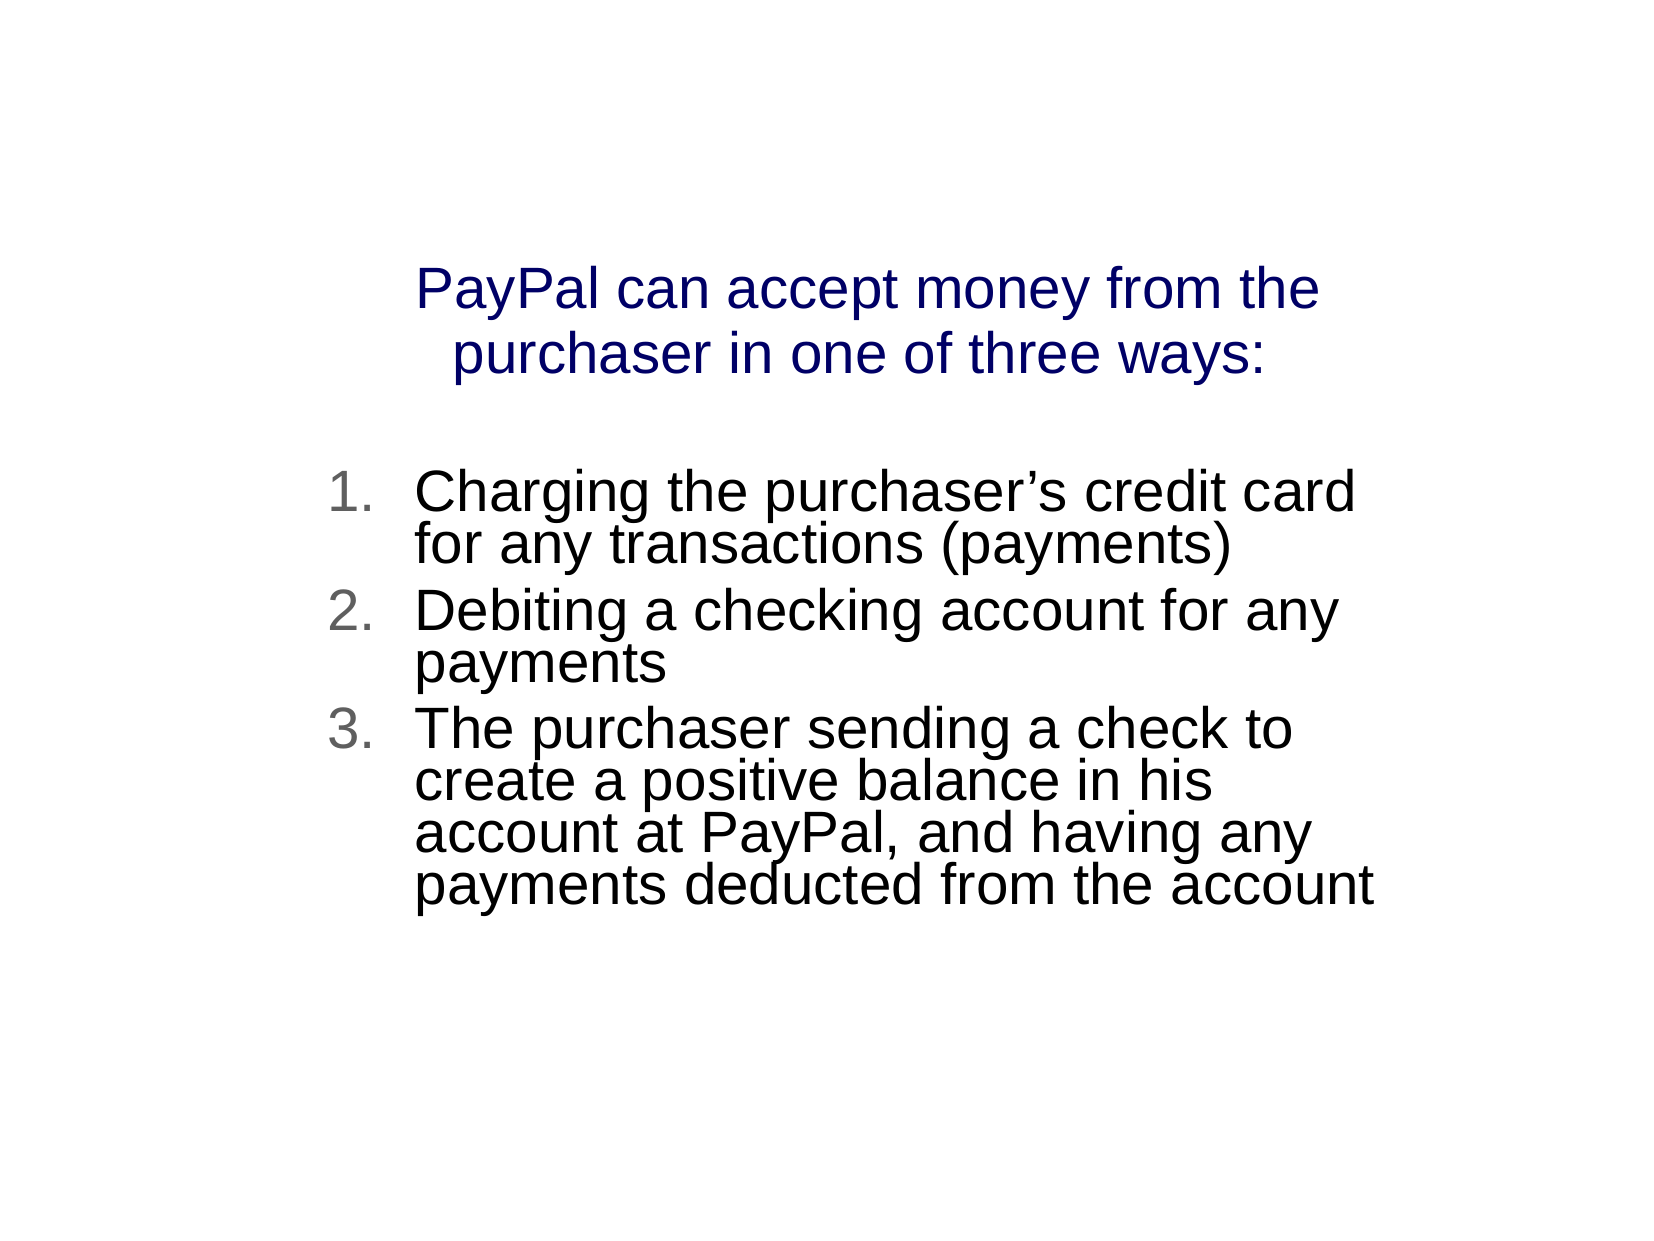

# PayPal can accept money from the purchaser in one of three ways:
Charging the purchaser’s credit card for any transactions (payments)
Debiting a checking account for any payments
The purchaser sending a check to create a positive balance in his account at PayPal, and having any payments deducted from the account